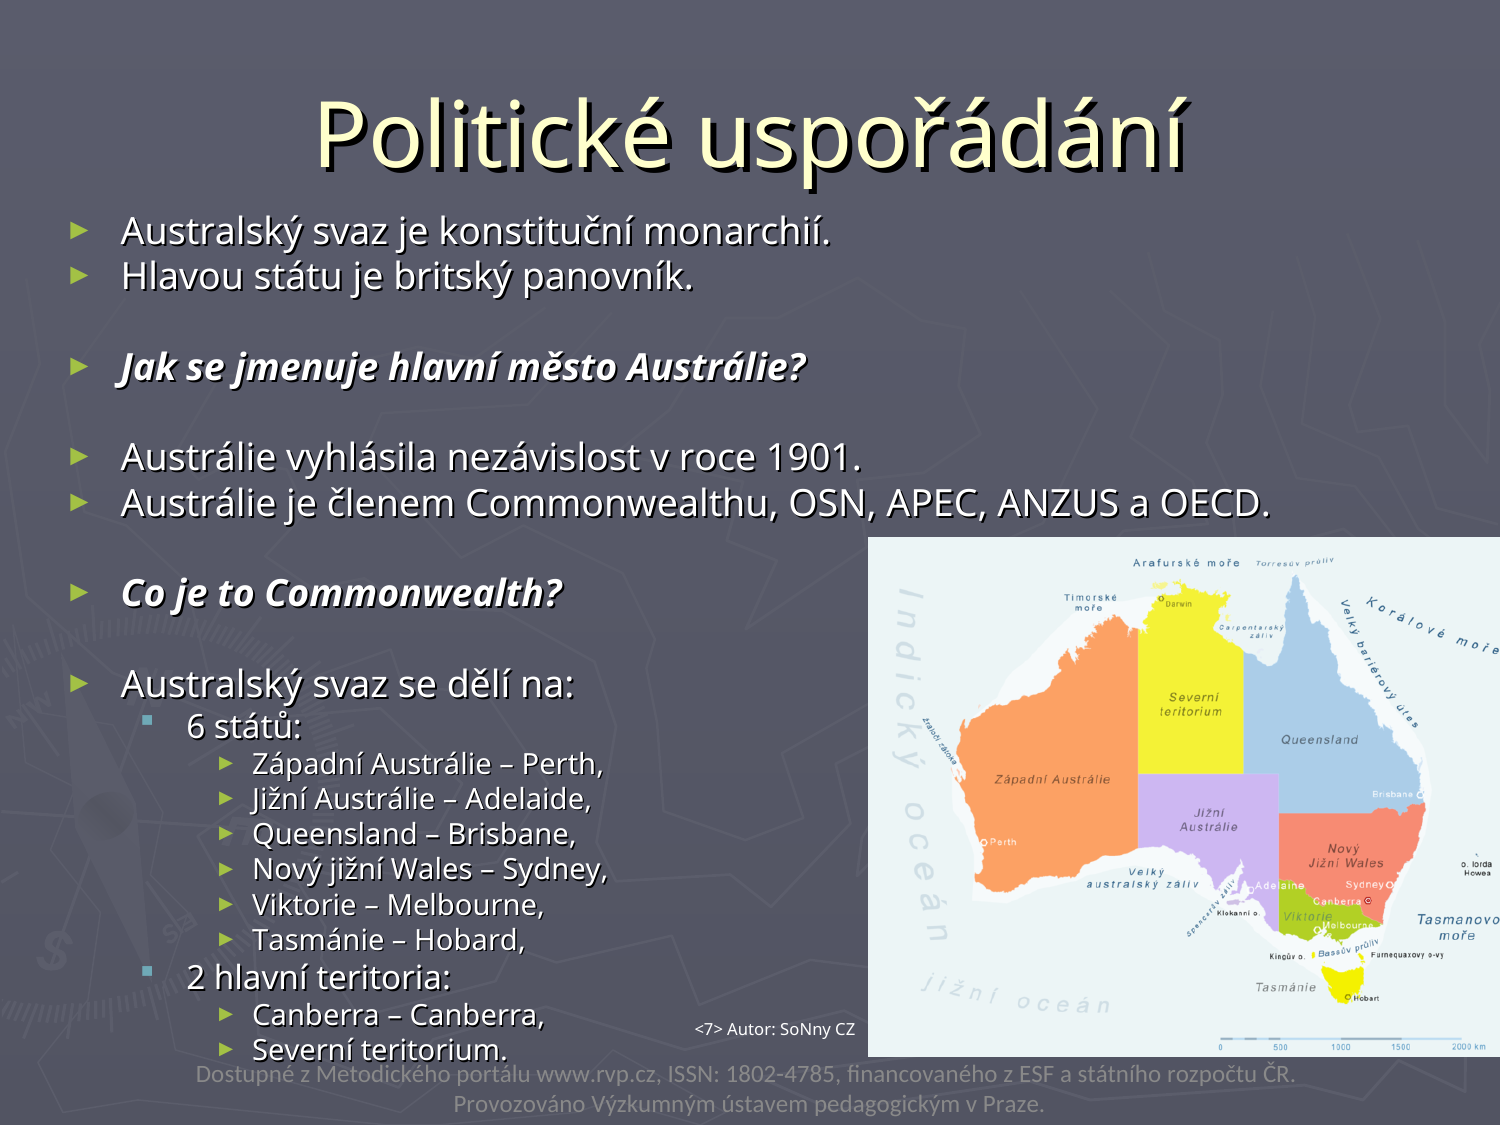

# Politické uspořádání
Australský svaz je konstituční monarchií.
Hlavou státu je britský panovník.
Jak se jmenuje hlavní město Austrálie?
Austrálie vyhlásila nezávislost v roce 1901.
Austrálie je členem Commonwealthu, OSN, APEC, ANZUS a OECD.
Co je to Commonwealth?
Australský svaz se dělí na:
6 států:
Západní Austrálie – Perth,
Jižní Austrálie – Adelaide,
Queensland – Brisbane,
Nový jižní Wales – Sydney,
Viktorie – Melbourne,
Tasmánie – Hobard,
2 hlavní teritoria:
Canberra – Canberra,
Severní teritorium.
<7> Autor: SoNny CZ
Dostupné z Metodického portálu www.rvp.cz, ISSN: 1802-4785, financovaného z ESF a státního rozpočtu ČR.
Provozováno Výzkumným ústavem pedagogickým v Praze.